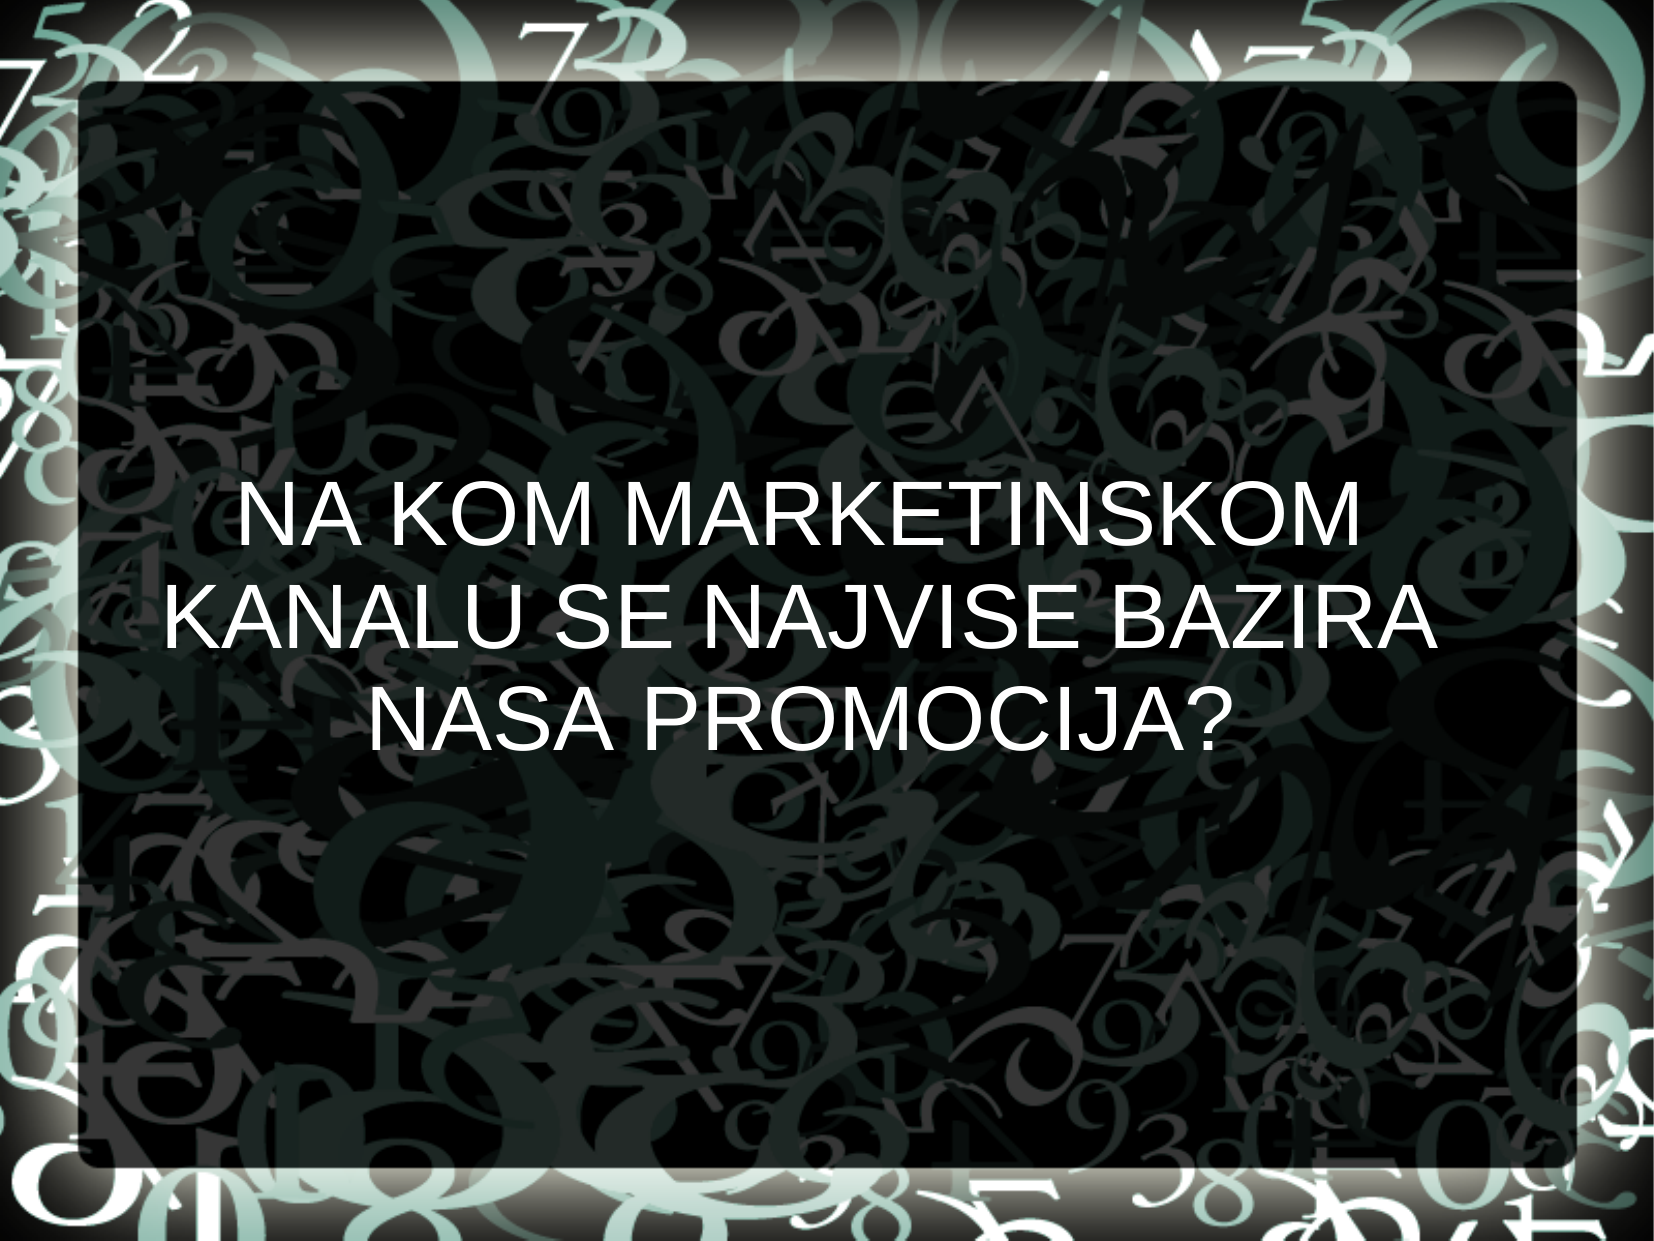

# NA KOM MARKETINSKOM KANALU SE NAJVISE BAZIRA NASA PROMOCIJA?